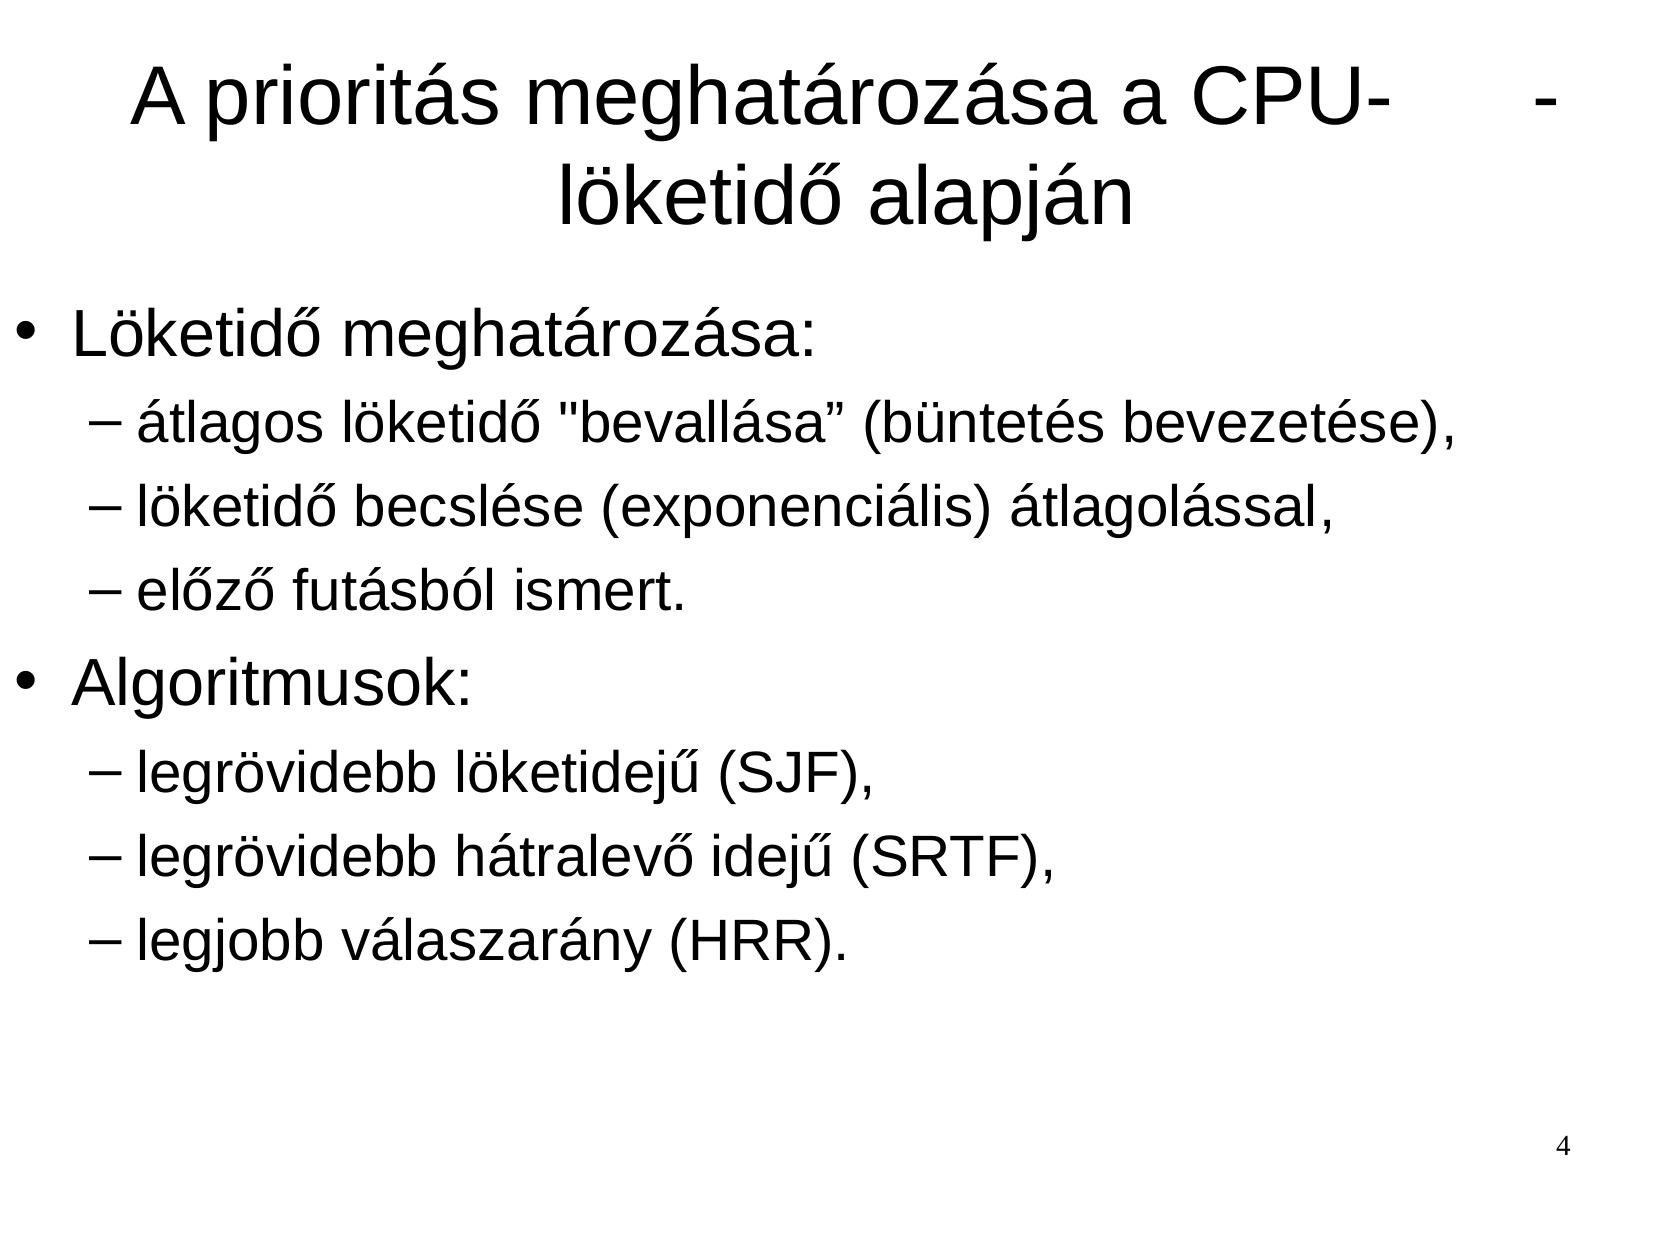

# A prioritás meghatározása a CPU- -löketidő alapján
Löketidő meghatározása:
átlagos löketidő "bevallása” (büntetés bevezetése),
löketidő becslése (exponenciális) átlagolással,
előző futásból ismert.
Algoritmusok:
legrövidebb löketidejű (SJF),
legrövidebb hátralevő idejű (SRTF),
legjobb válaszarány (HRR).
4